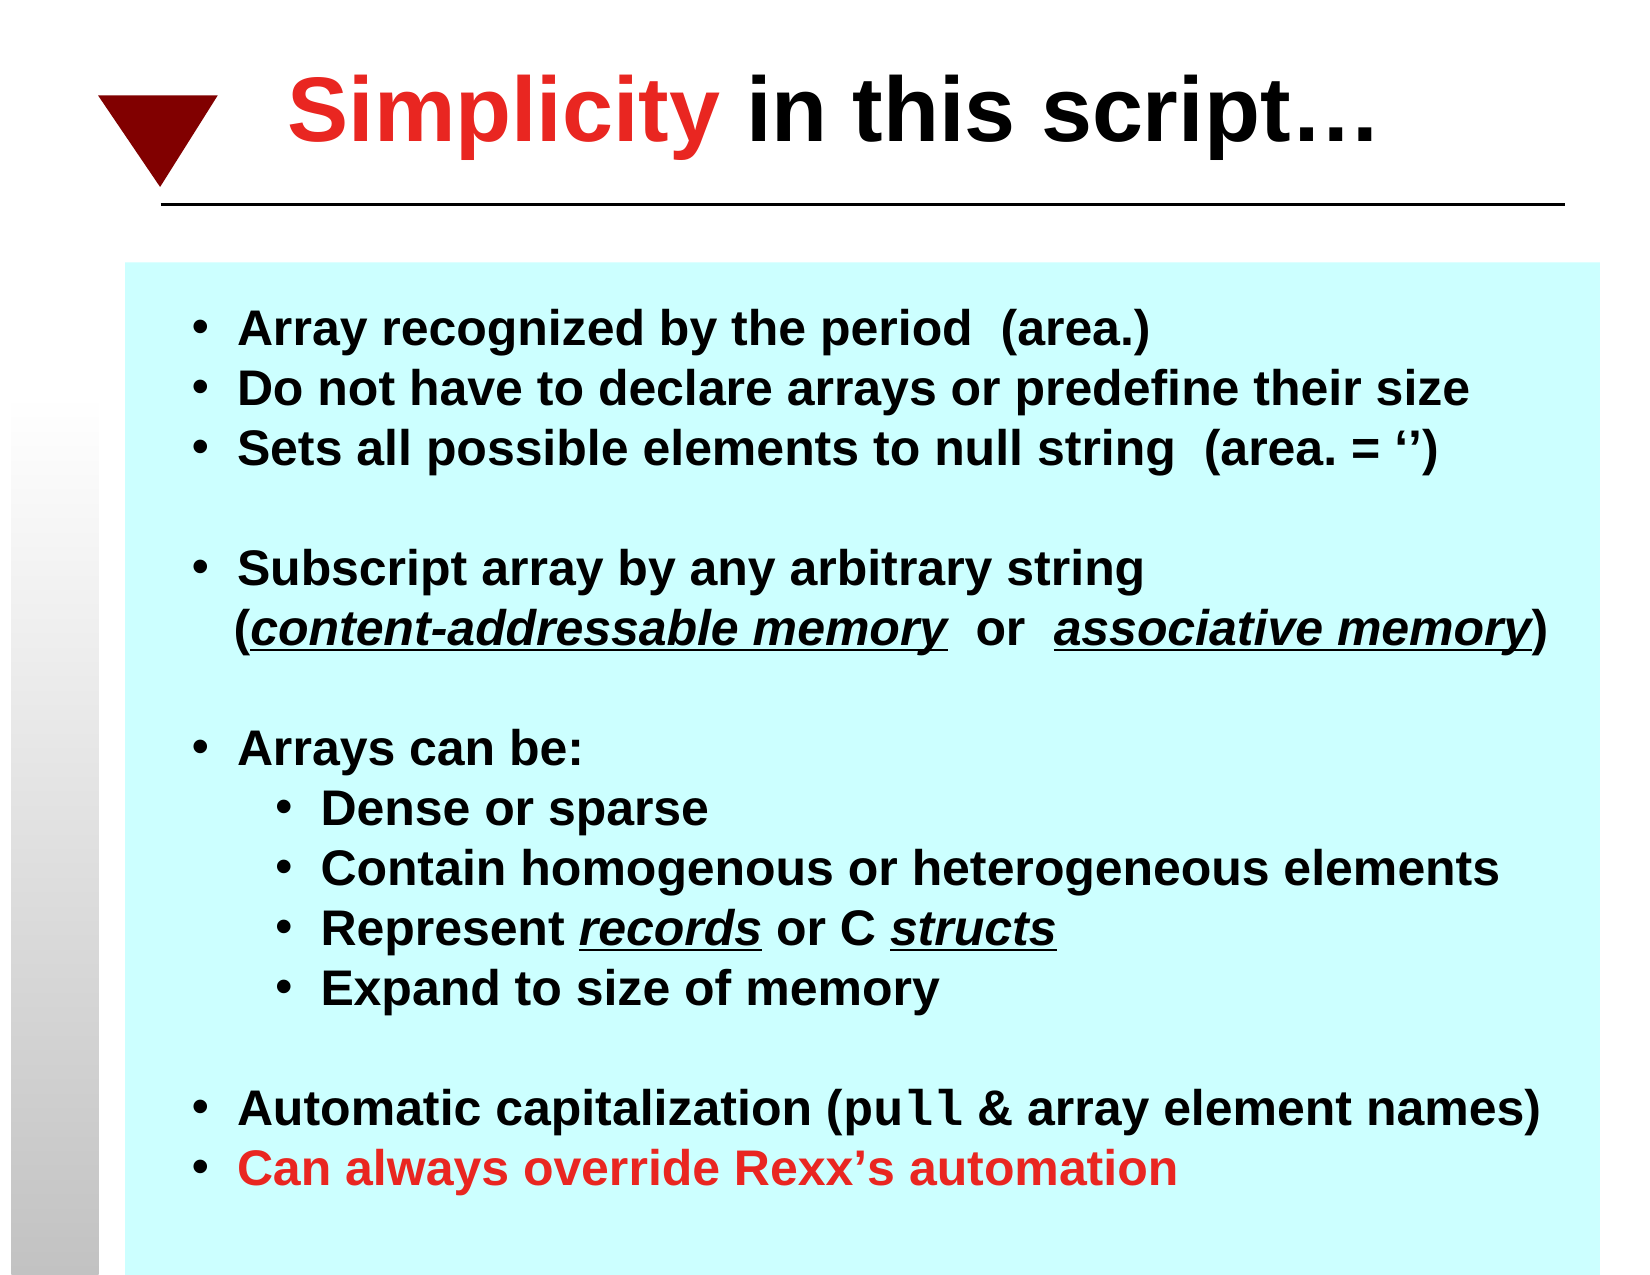

# Simplicity in this script…
 Array recognized by the period (area.)
 Do not have to declare arrays or predefine their size
 Sets all possible elements to null string (area. = ‘’)
 Subscript array by any arbitrary string
 (content-addressable memory or associative memory)
 Arrays can be:
 Dense or sparse
 Contain homogenous or heterogeneous elements
 Represent records or C structs
 Expand to size of memory
 Automatic capitalization (pull & array element names)
 Can always override Rexx’s automation